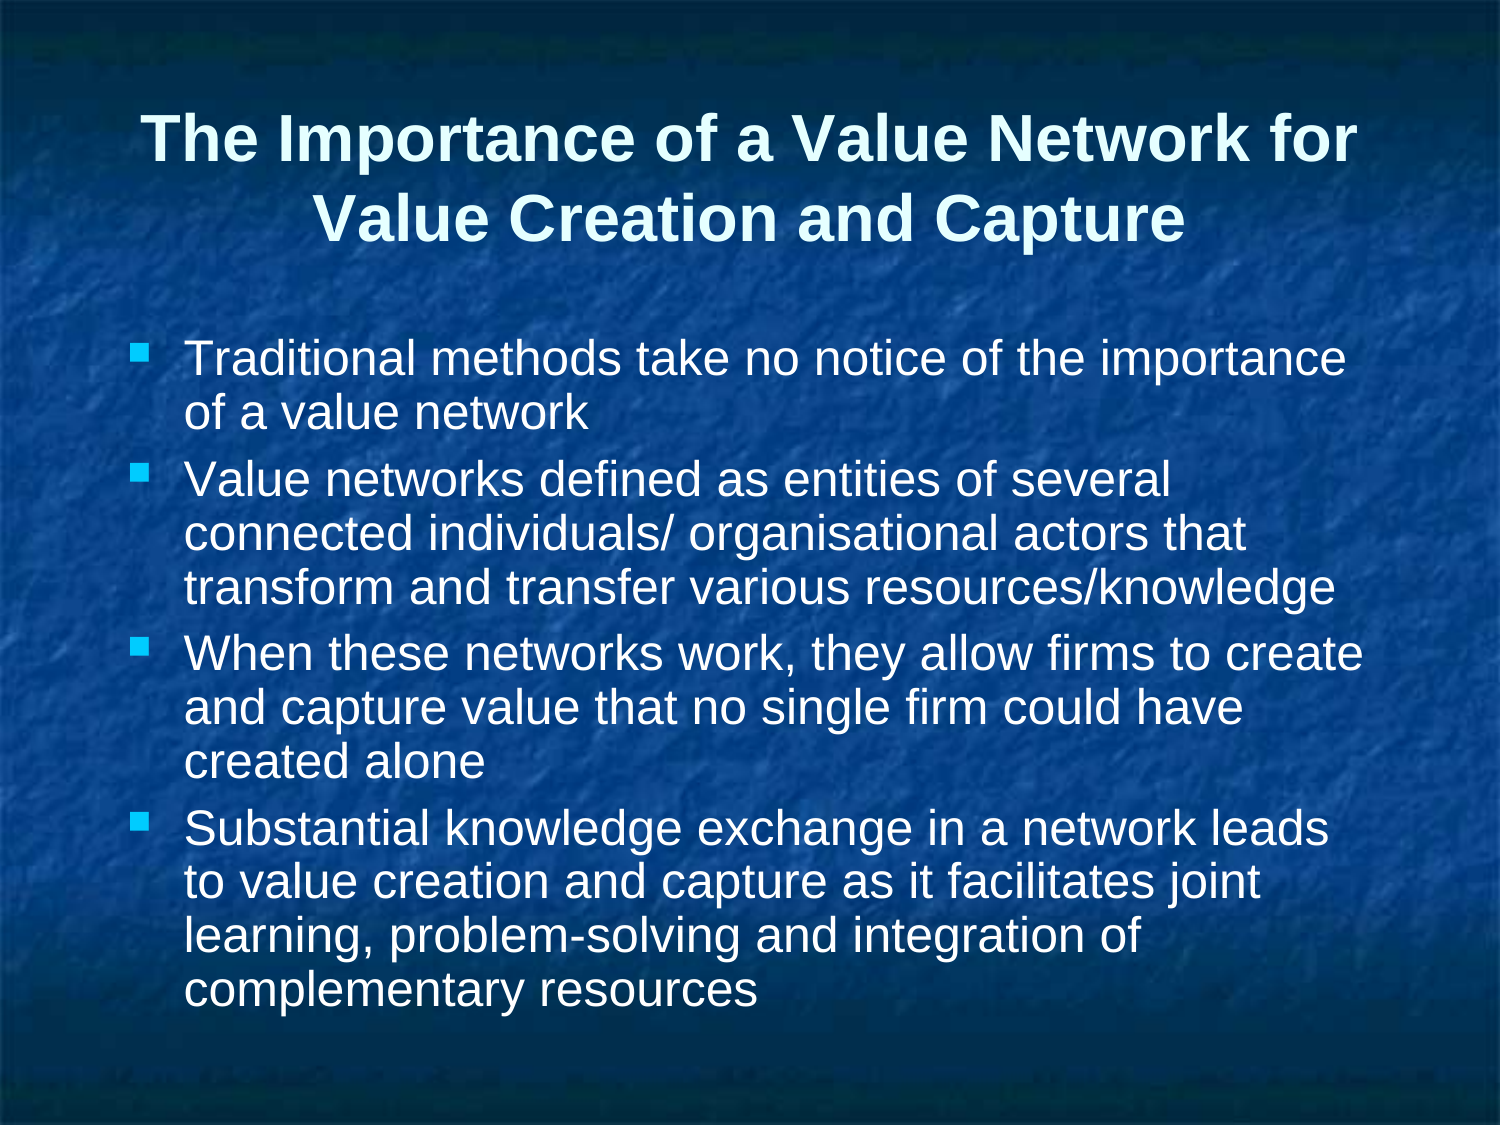

# The Importance of a Value Network for Value Creation and Capture
Traditional methods take no notice of the importance of a value network
Value networks defined as entities of several connected individuals/ organisational actors that transform and transfer various resources/knowledge
When these networks work, they allow firms to create and capture value that no single firm could have created alone
Substantial knowledge exchange in a network leads to value creation and capture as it facilitates joint learning, problem-solving and integration of complementary resources